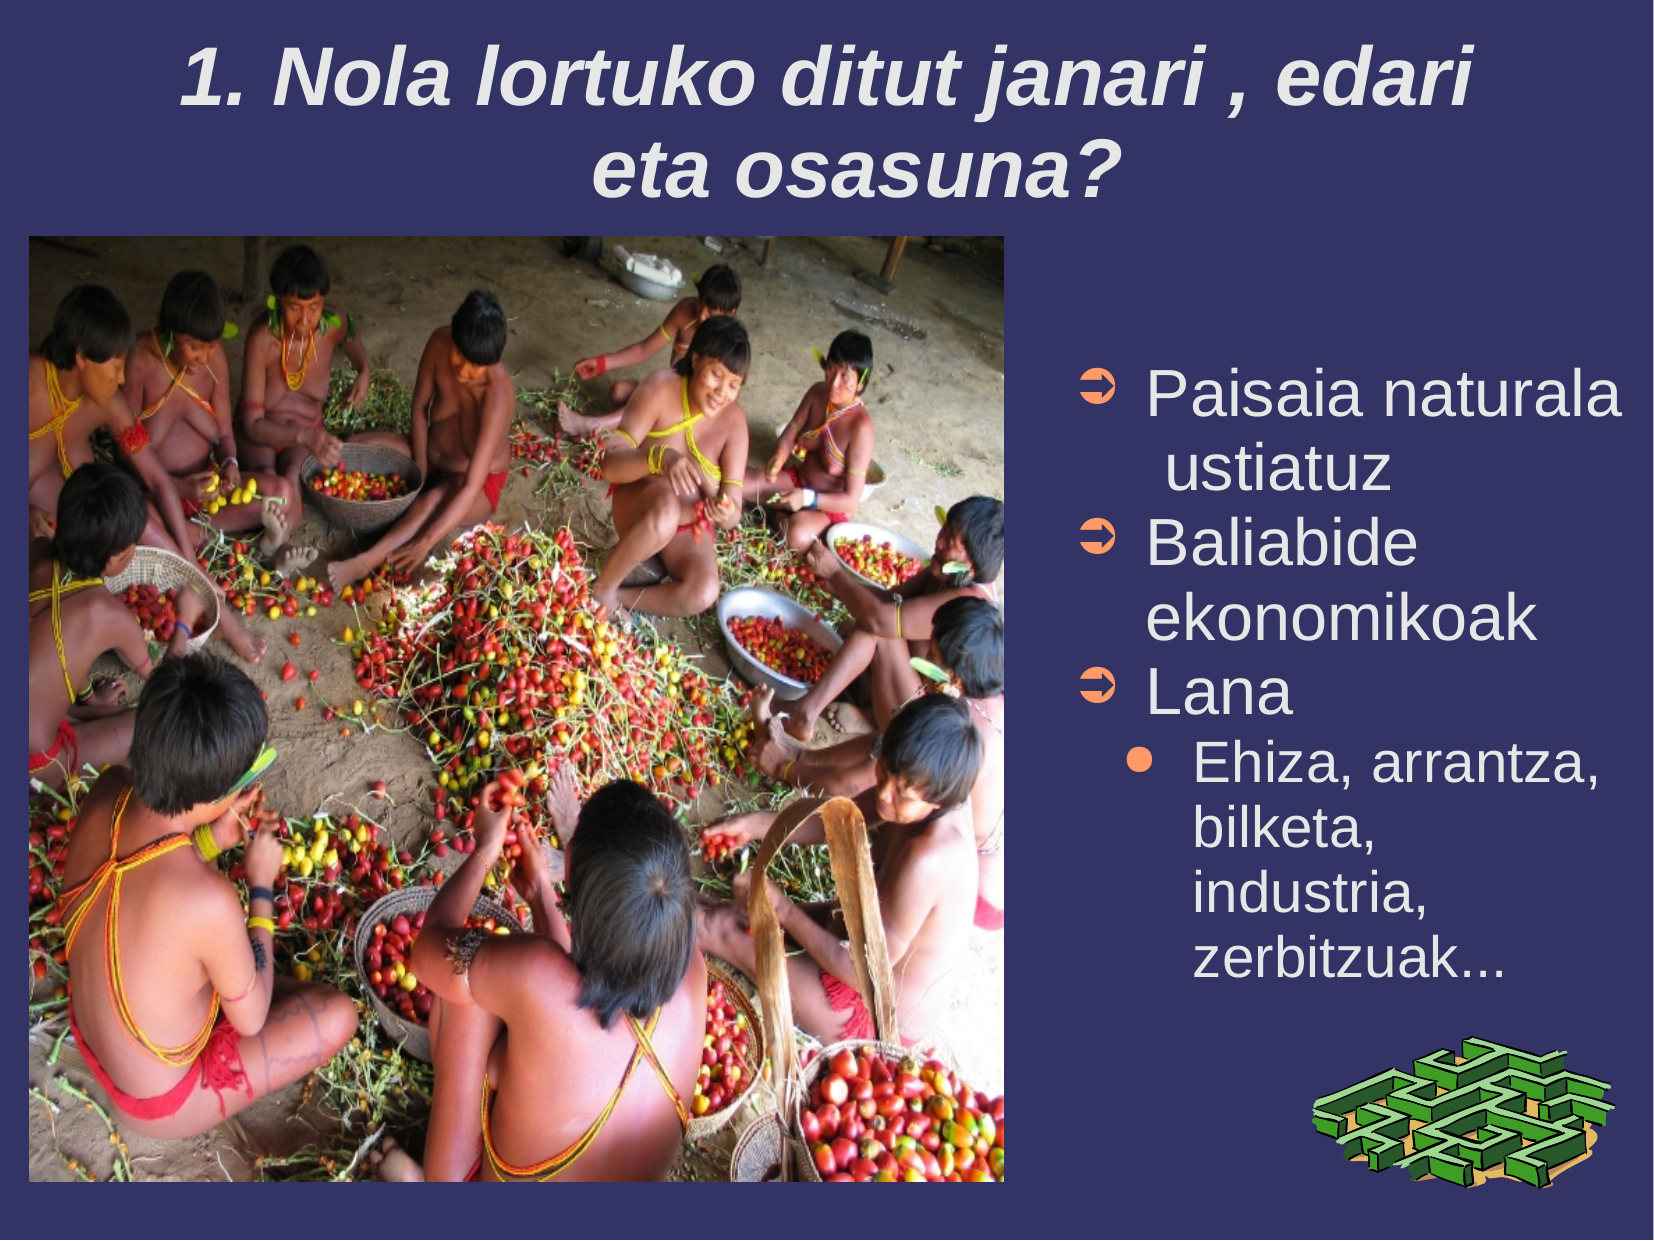

# 1. Nola lortuko ditut janari , edari eta osasuna?
Paisaia naturala ustiatuz
Baliabide ekonomikoak
Lana
Ehiza, arrantza, bilketa, industria, zerbitzuak...